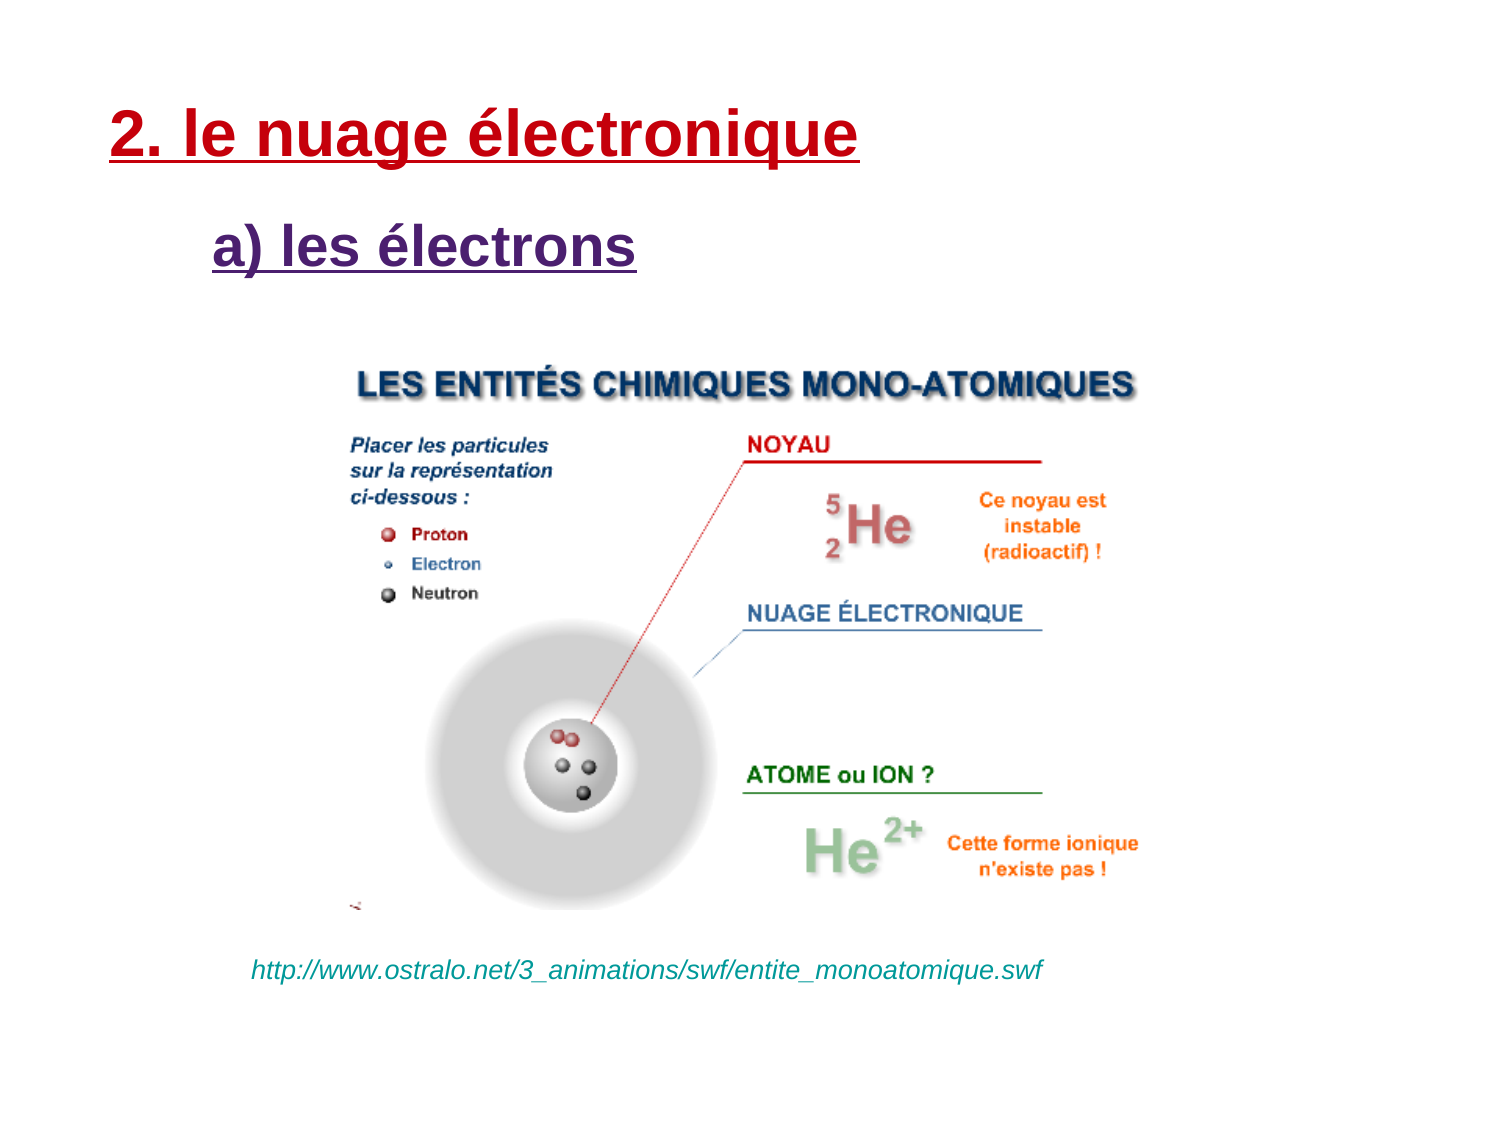

2. le nuage électronique
	a) les électrons
http://www.ostralo.net/3_animations/swf/entite_monoatomique.swf